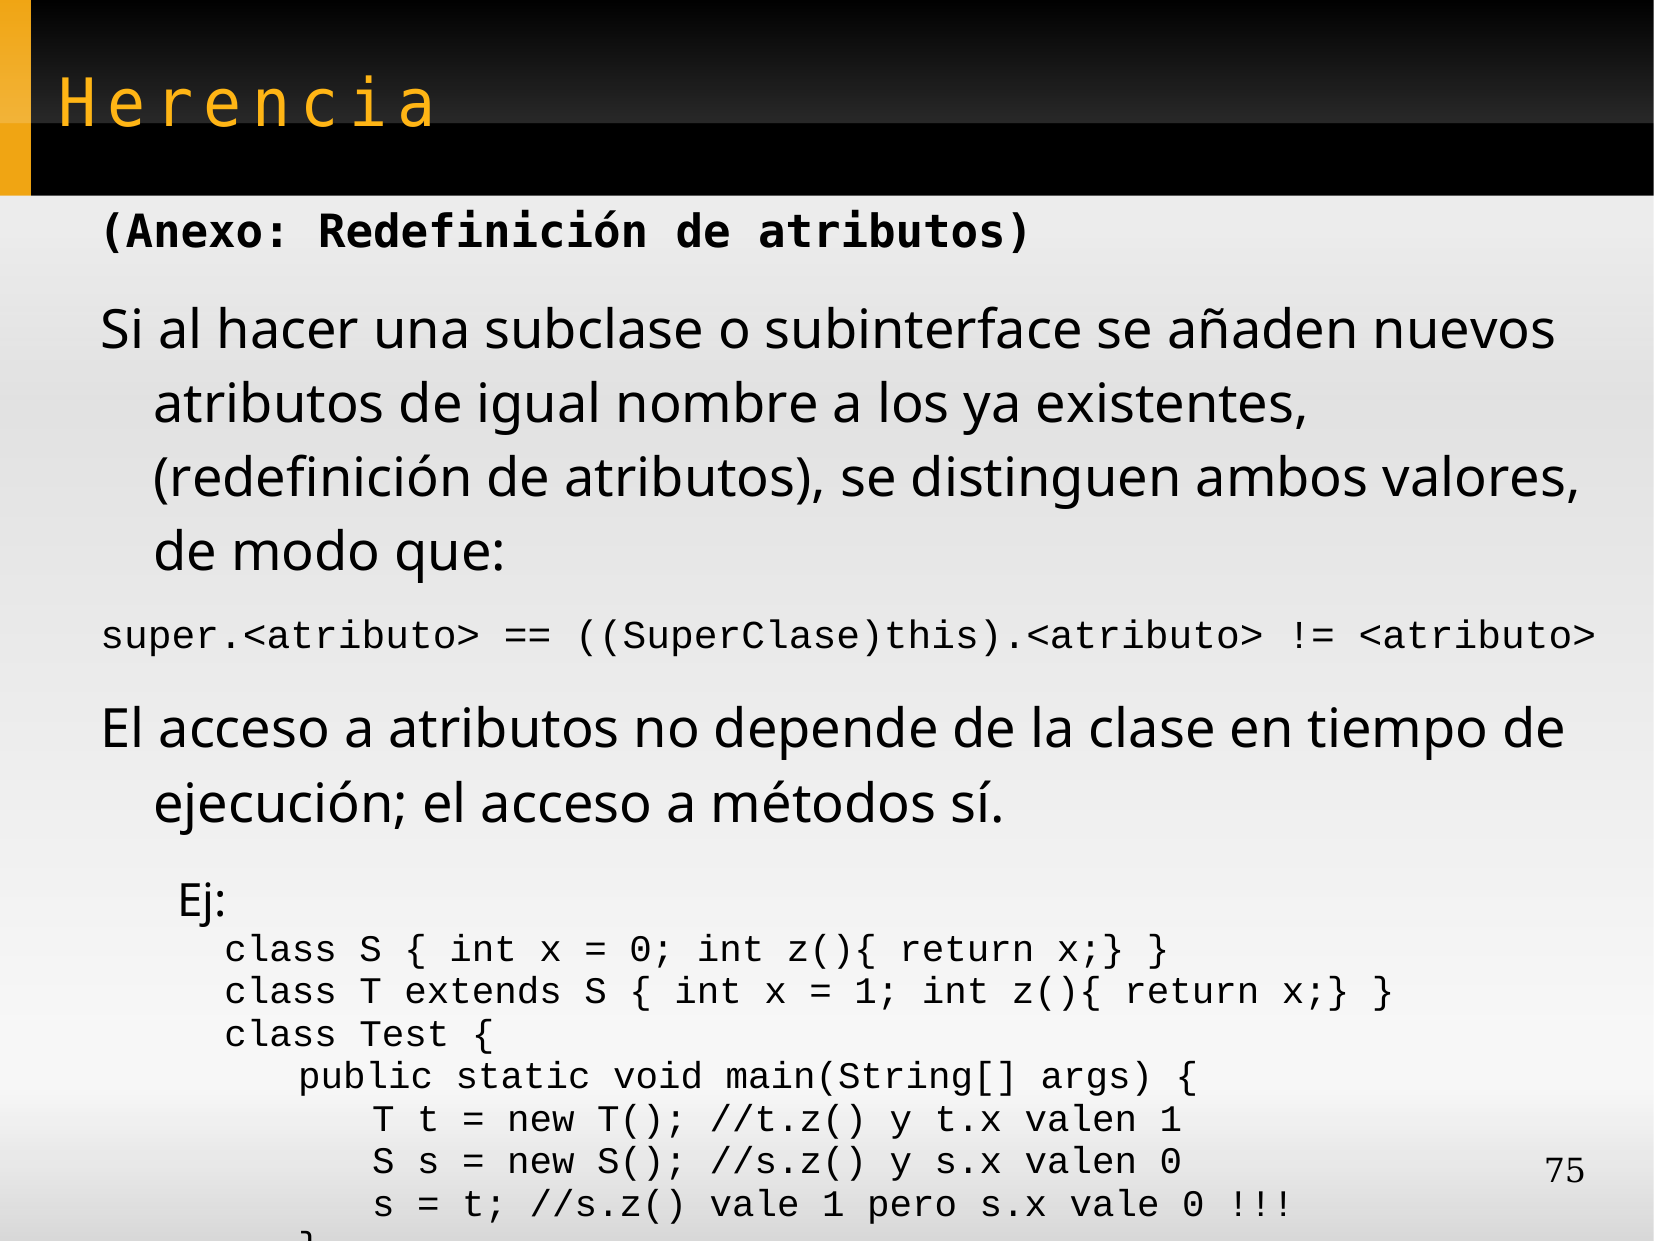

# Herencia
(Anexo: Redefinición de atributos)
Si al hacer una subclase o subinterface se añaden nuevos atributos de igual nombre a los ya existentes, (redefinición de atributos), se distinguen ambos valores, de modo que:
super.<atributo> == ((SuperClase)this).<atributo> != <atributo>
El acceso a atributos no depende de la clase en tiempo de ejecución; el acceso a métodos sí.
Ej:
class S { int x = 0; int z(){ return x;} }
class T extends S { int x = 1; int z(){ return x;} }
class Test {
	public static void main(String[] args) {
		T t = new T(); //t.z() y t.x valen 1
		S s = new S(); //s.z() y s.x valen 0
		s = t; //s.z() vale 1 pero s.x vale 0 !!!
	}
}
75